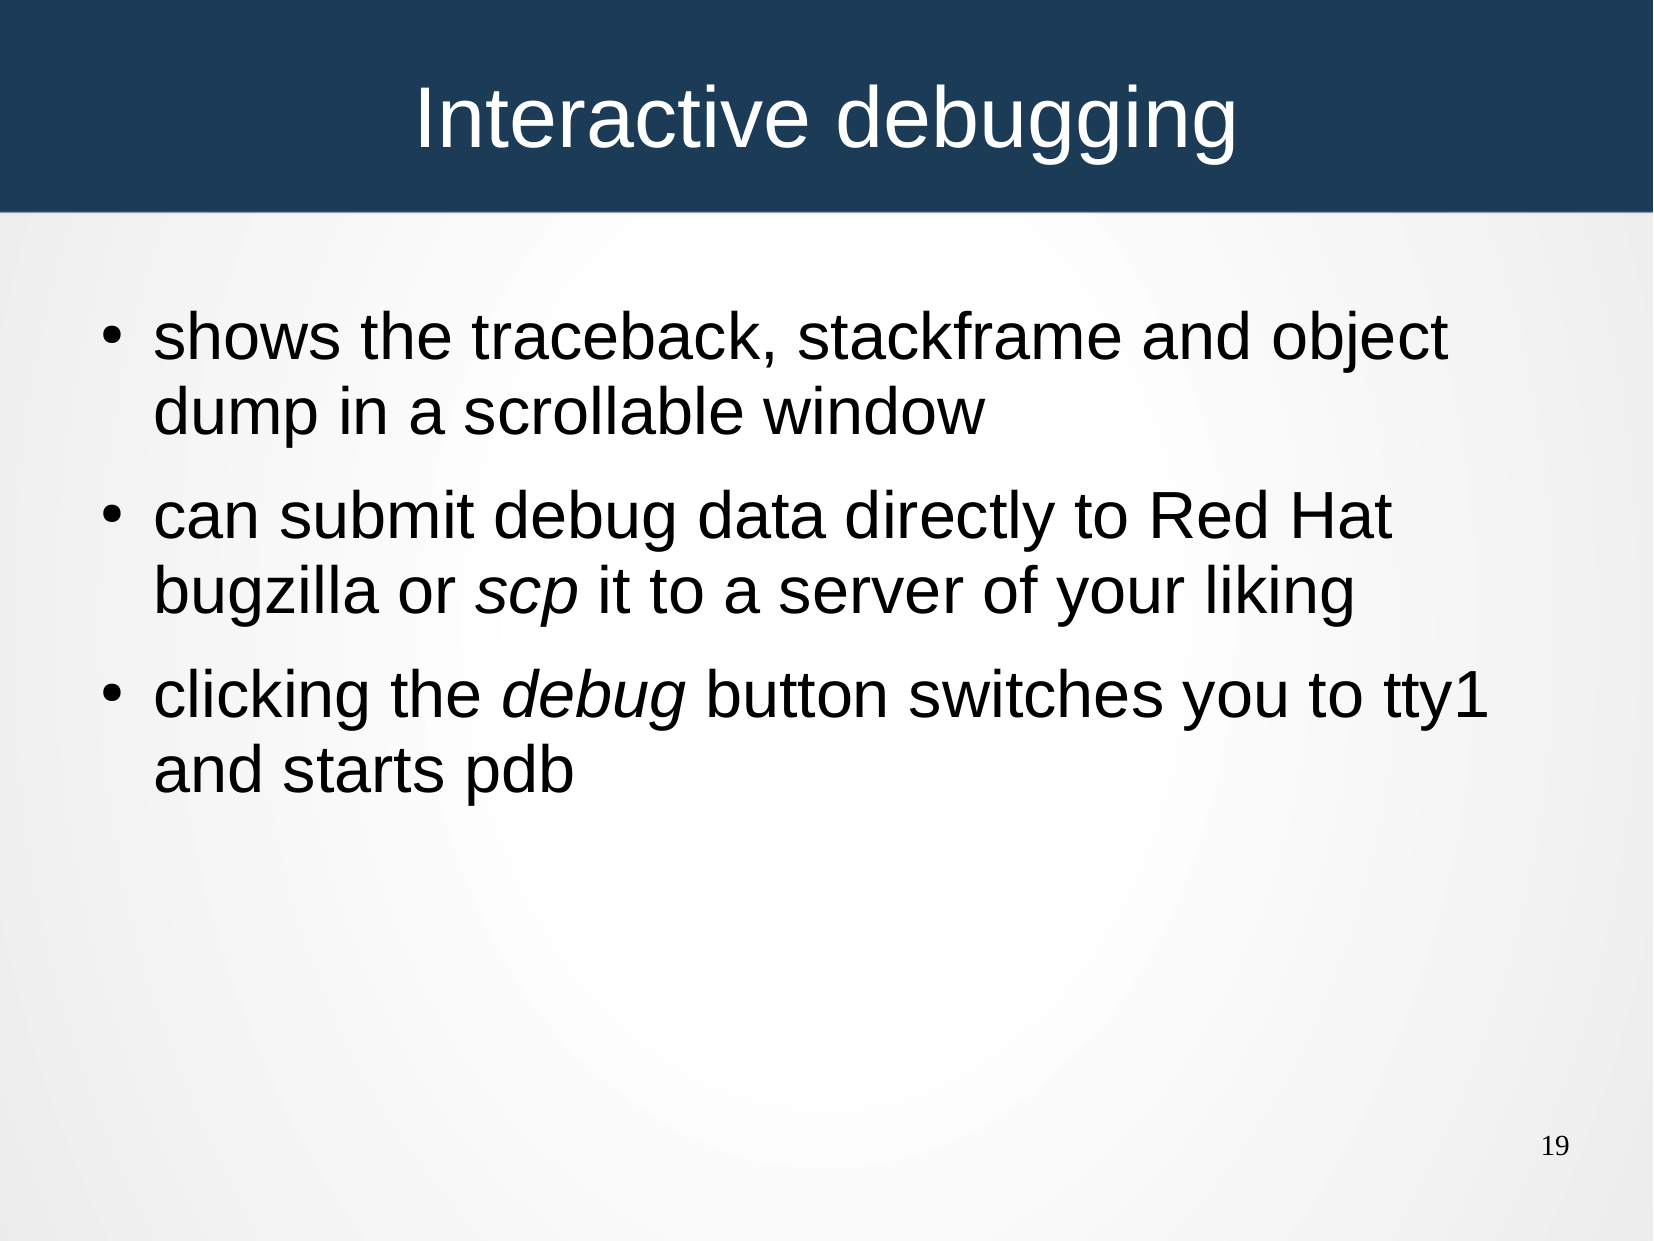

# Interactive debugging
shows the traceback, stackframe and object dump in a scrollable window
can submit debug data directly to Red Hat bugzilla or scp it to a server of your liking
clicking the debug button switches you to tty1 and starts pdb
19